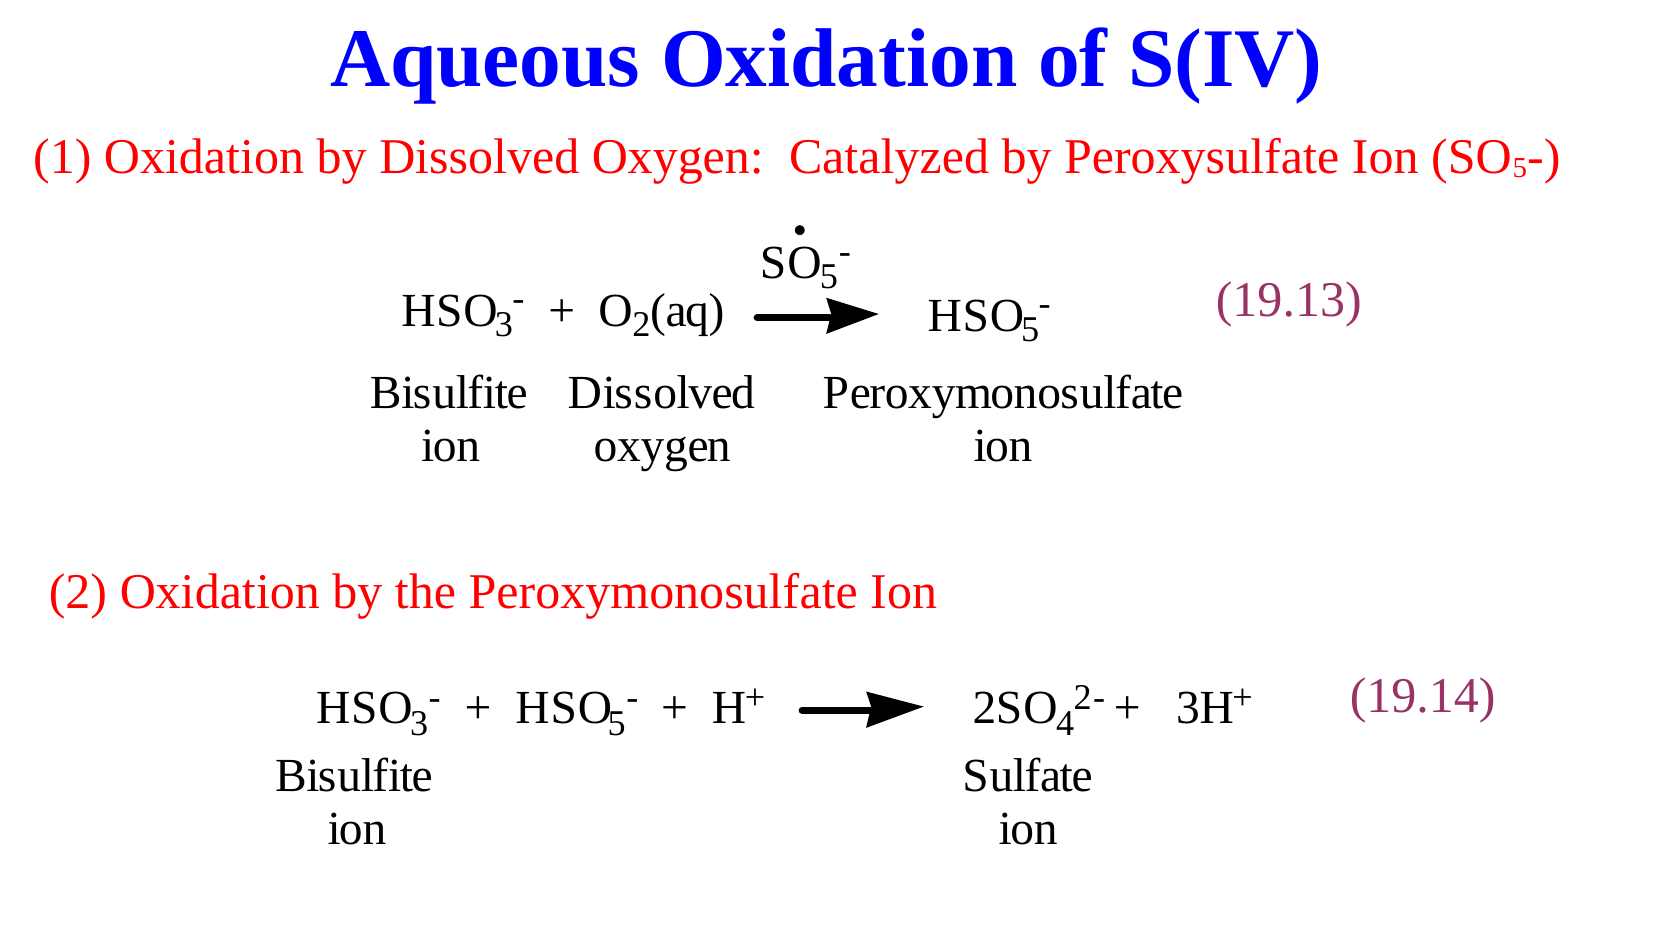

# Aqueous Oxidation of S(IV)
(1) Oxidation by Dissolved Oxygen: Catalyzed by Peroxysulfate Ion (SO5-)
(19.13)
(2) Oxidation by the Peroxymonosulfate Ion
(19.14)